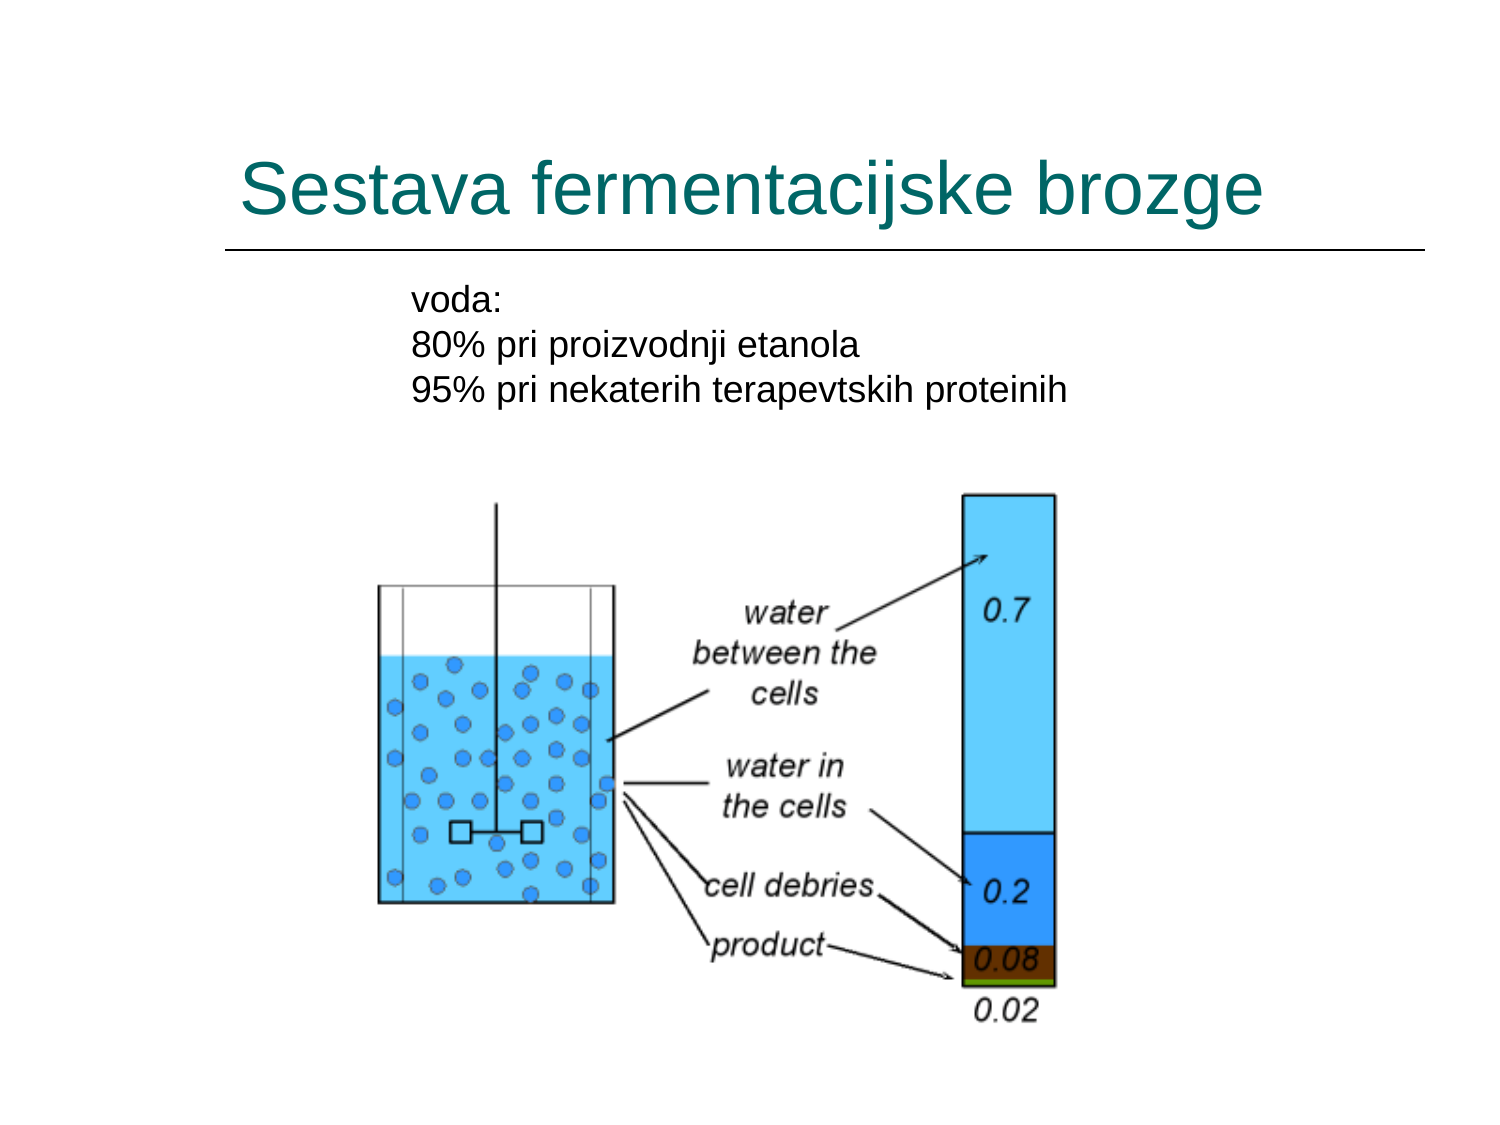

# Sestava fermentacijske brozge
voda:
80% pri proizvodnji etanola
95% pri nekaterih terapevtskih proteinih